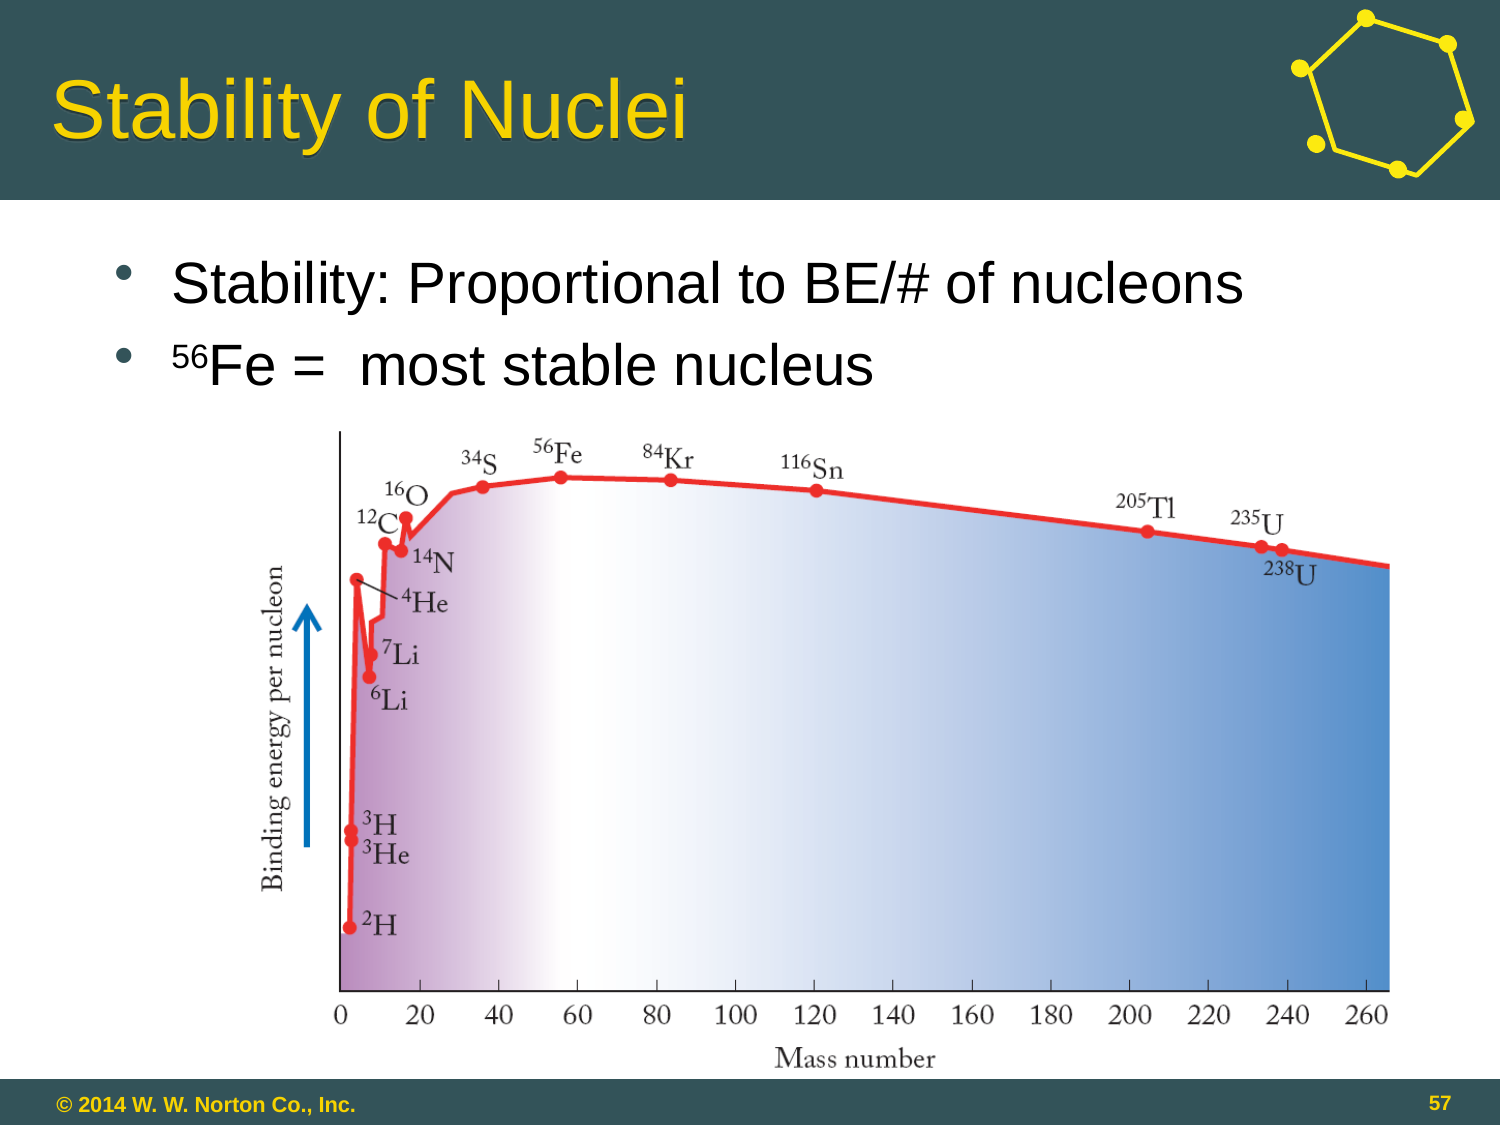

# Stability of Nuclei
Stability: Proportional to BE/# of nucleons
56Fe = most stable nucleus